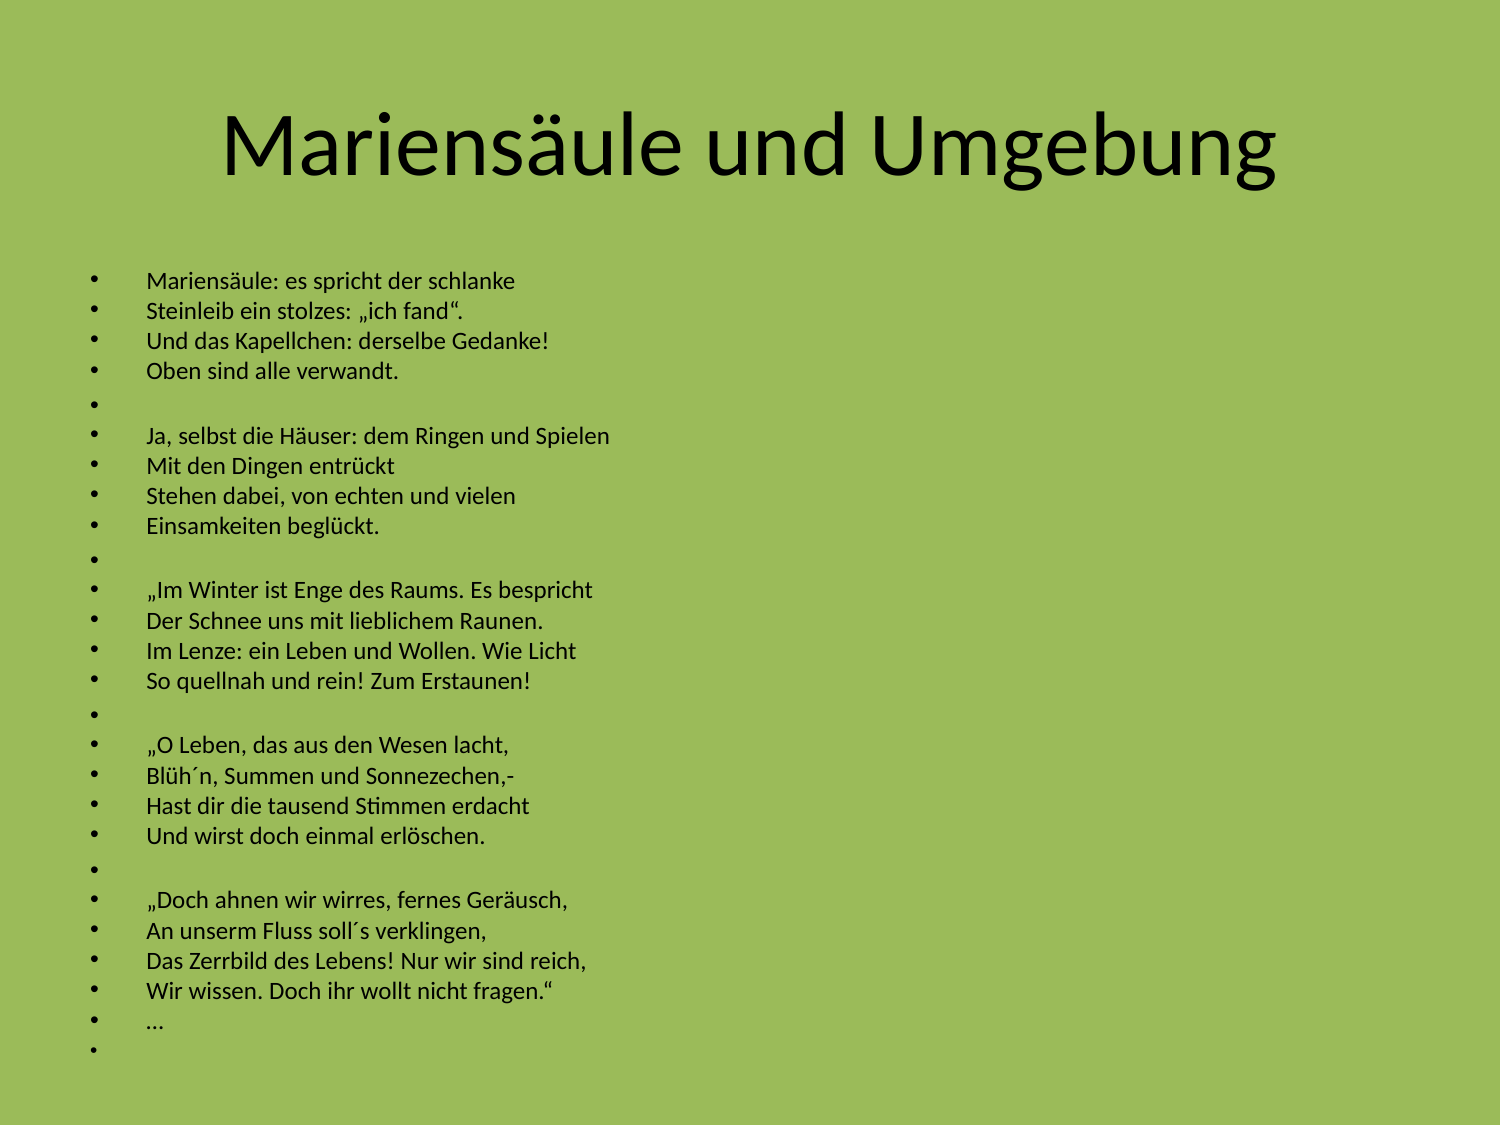

# Mariensäule und Umgebung
Mariensäule: es spricht der schlanke
Steinleib ein stolzes: „ich fand“.
Und das Kapellchen: derselbe Gedanke!
Oben sind alle verwandt.
Ja, selbst die Häuser: dem Ringen und Spielen
Mit den Dingen entrückt
Stehen dabei, von echten und vielen
Einsamkeiten beglückt.
„Im Winter ist Enge des Raums. Es bespricht
Der Schnee uns mit lieblichem Raunen.
Im Lenze: ein Leben und Wollen. Wie Licht
So quellnah und rein! Zum Erstaunen!
„O Leben, das aus den Wesen lacht,
Blüh´n, Summen und Sonnezechen,-
Hast dir die tausend Stimmen erdacht
Und wirst doch einmal erlöschen.
„Doch ahnen wir wirres, fernes Geräusch,
An unserm Fluss soll´s verklingen,
Das Zerrbild des Lebens! Nur wir sind reich,
Wir wissen. Doch ihr wollt nicht fragen.“
…